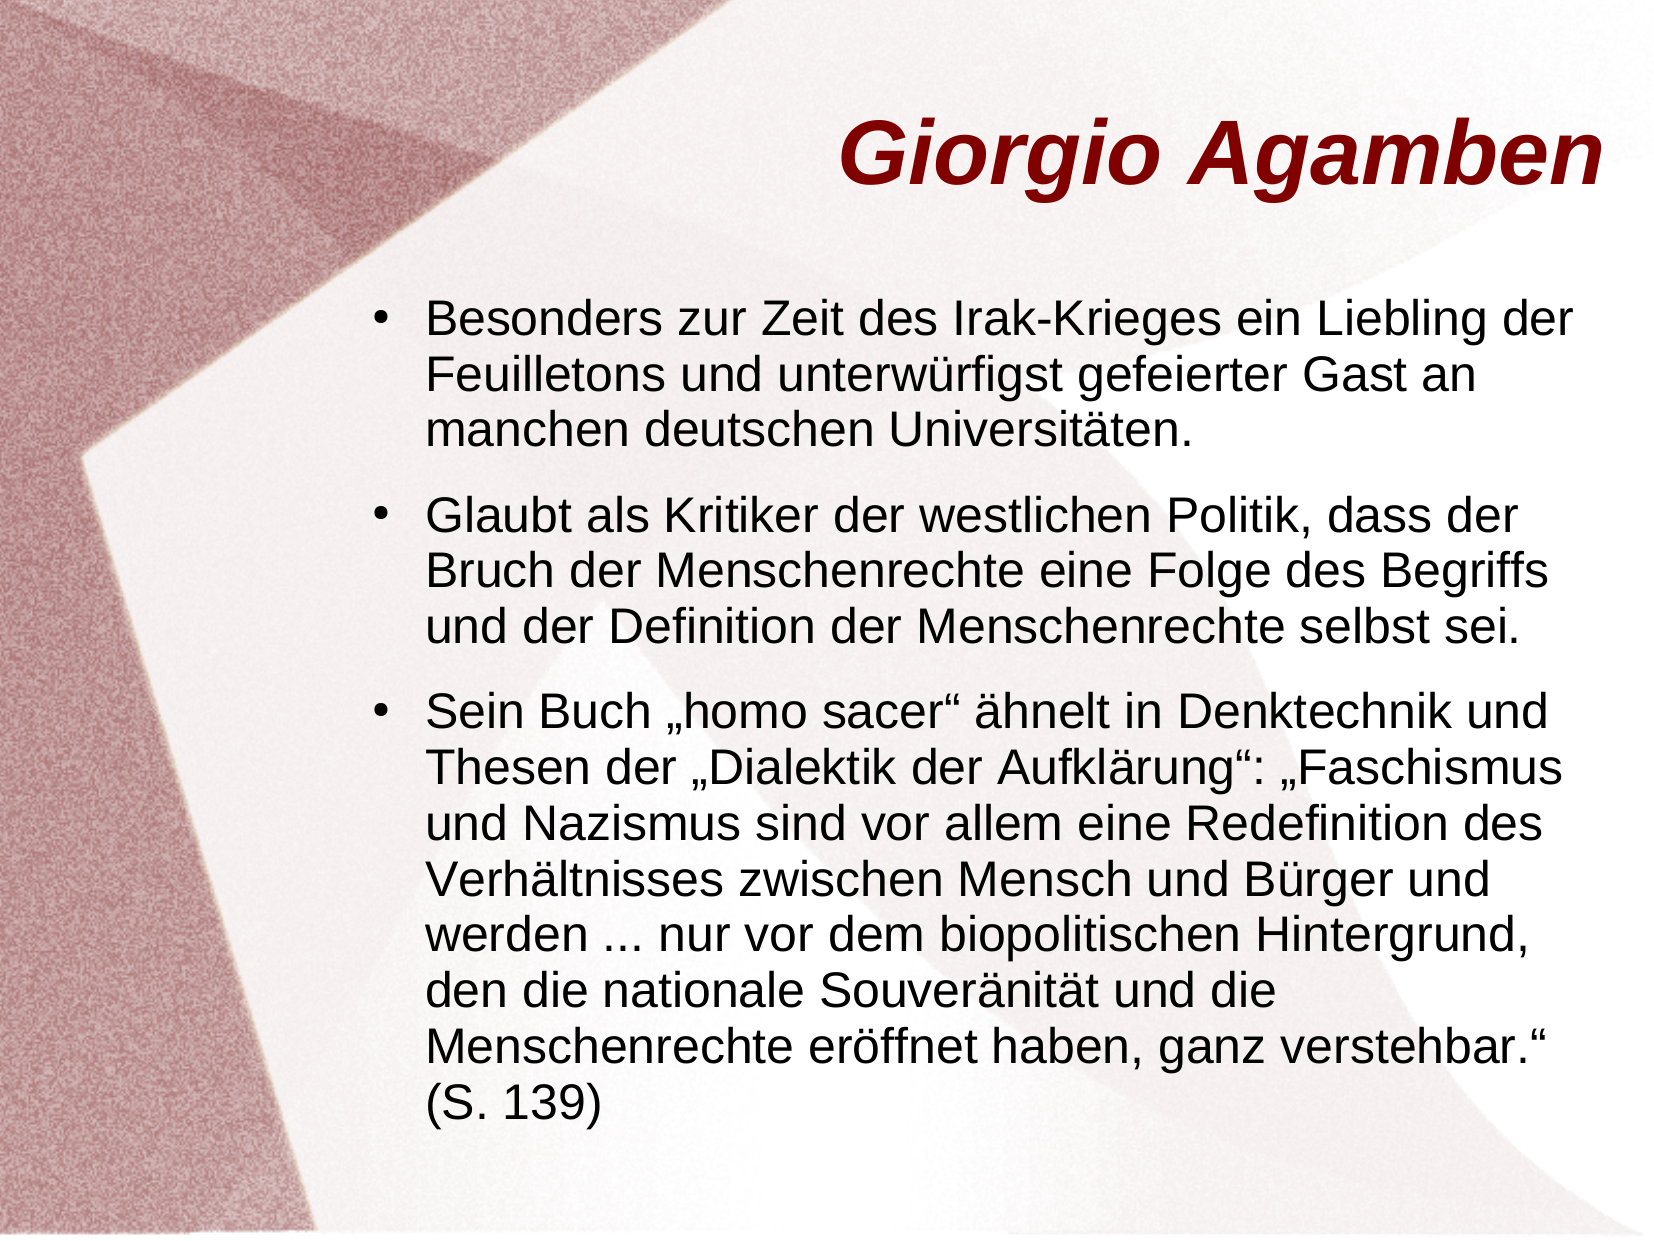

# Giorgio Agamben
Besonders zur Zeit des Irak-Krieges ein Liebling der Feuilletons und unterwürfigst gefeierter Gast an manchen deutschen Universitäten.
Glaubt als Kritiker der westlichen Politik, dass der Bruch der Menschenrechte eine Folge des Begriffs und der Definition der Menschenrechte selbst sei.
Sein Buch „homo sacer“ ähnelt in Denktechnik und Thesen der „Dialektik der Aufklärung“: „Faschismus und Nazismus sind vor allem eine Redefinition des Verhältnisses zwischen Mensch und Bürger und werden ... nur vor dem biopolitischen Hintergrund, den die nationale Souveränität und die Menschenrechte eröffnet haben, ganz verstehbar.“ (S. 139)